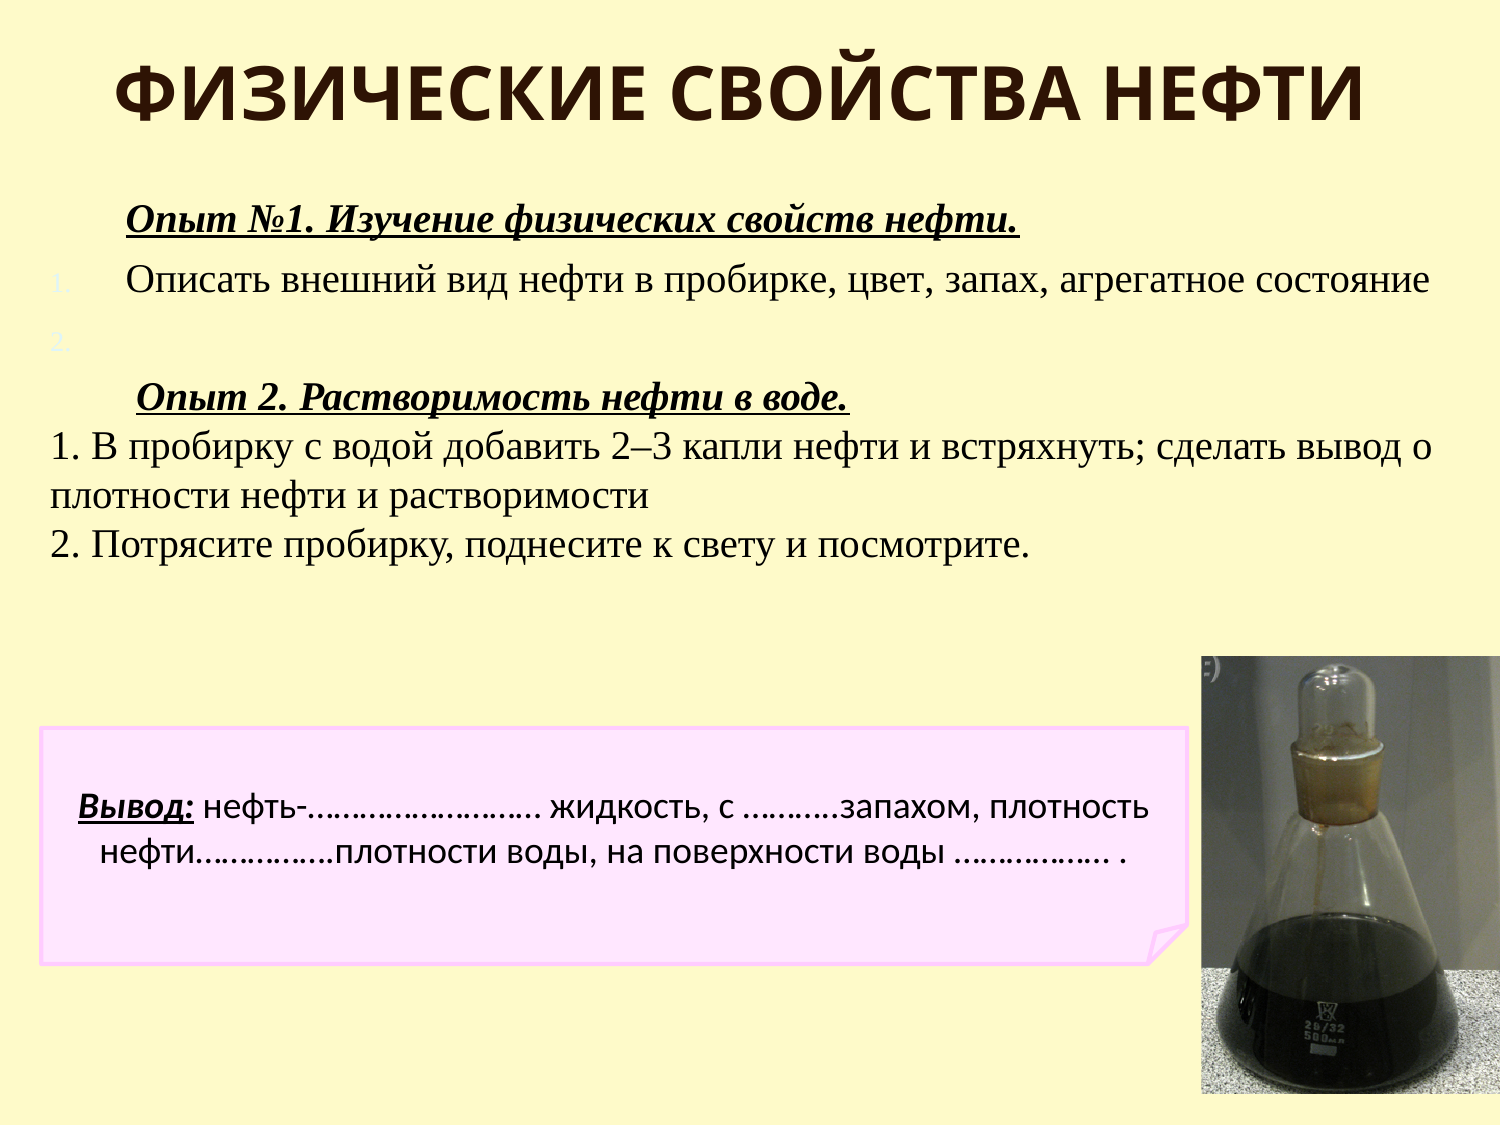

# Физические свойства нефти
Опыт №1. Изучение физических свойств нефти.
Описать внешний вид нефти в пробирке, цвет, запах, агрегатное состояние
 Опыт 2. Растворимость нефти в воде.
1. В пробирку с водой добавить 2–3 капли нефти и встряхнуть; сделать вывод о плотности нефти и растворимости
2. Потрясите пробирку, поднесите к свету и посмотрите.
Вывод: нефть-……………………… жидкость, с ………..запахом, плотность нефти…………….плотности воды, на поверхности воды ……………… .